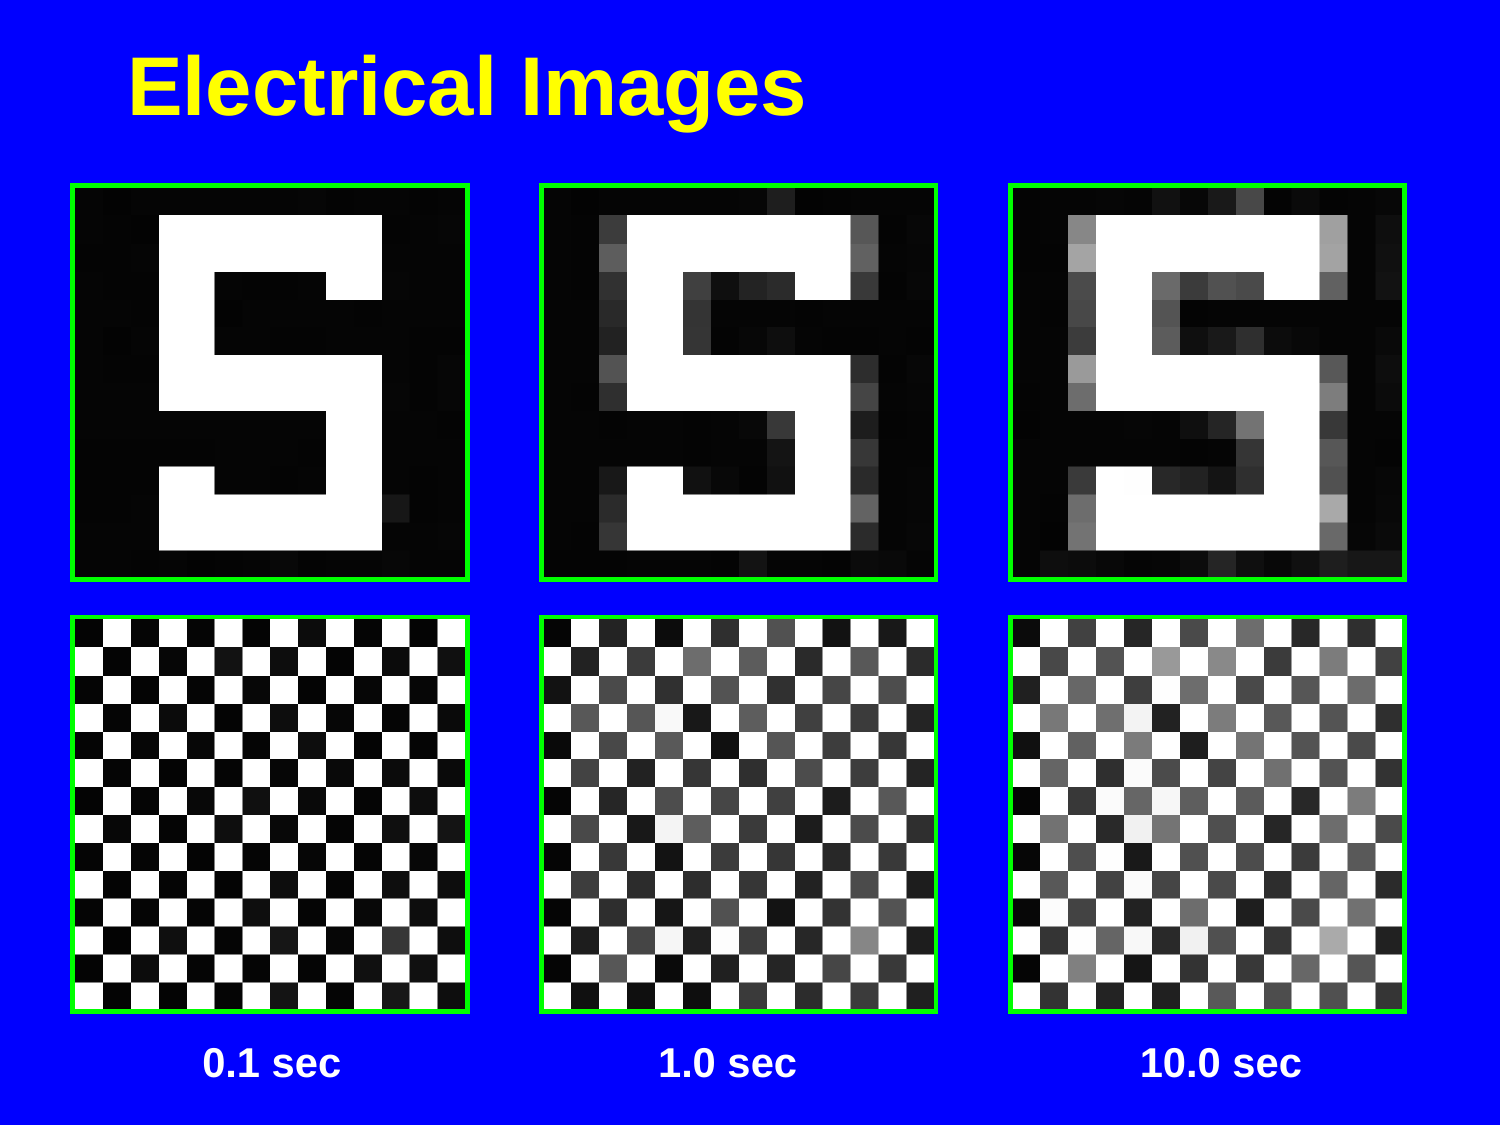

# Electrical Images
0.1 sec
1.0 sec
10.0 sec